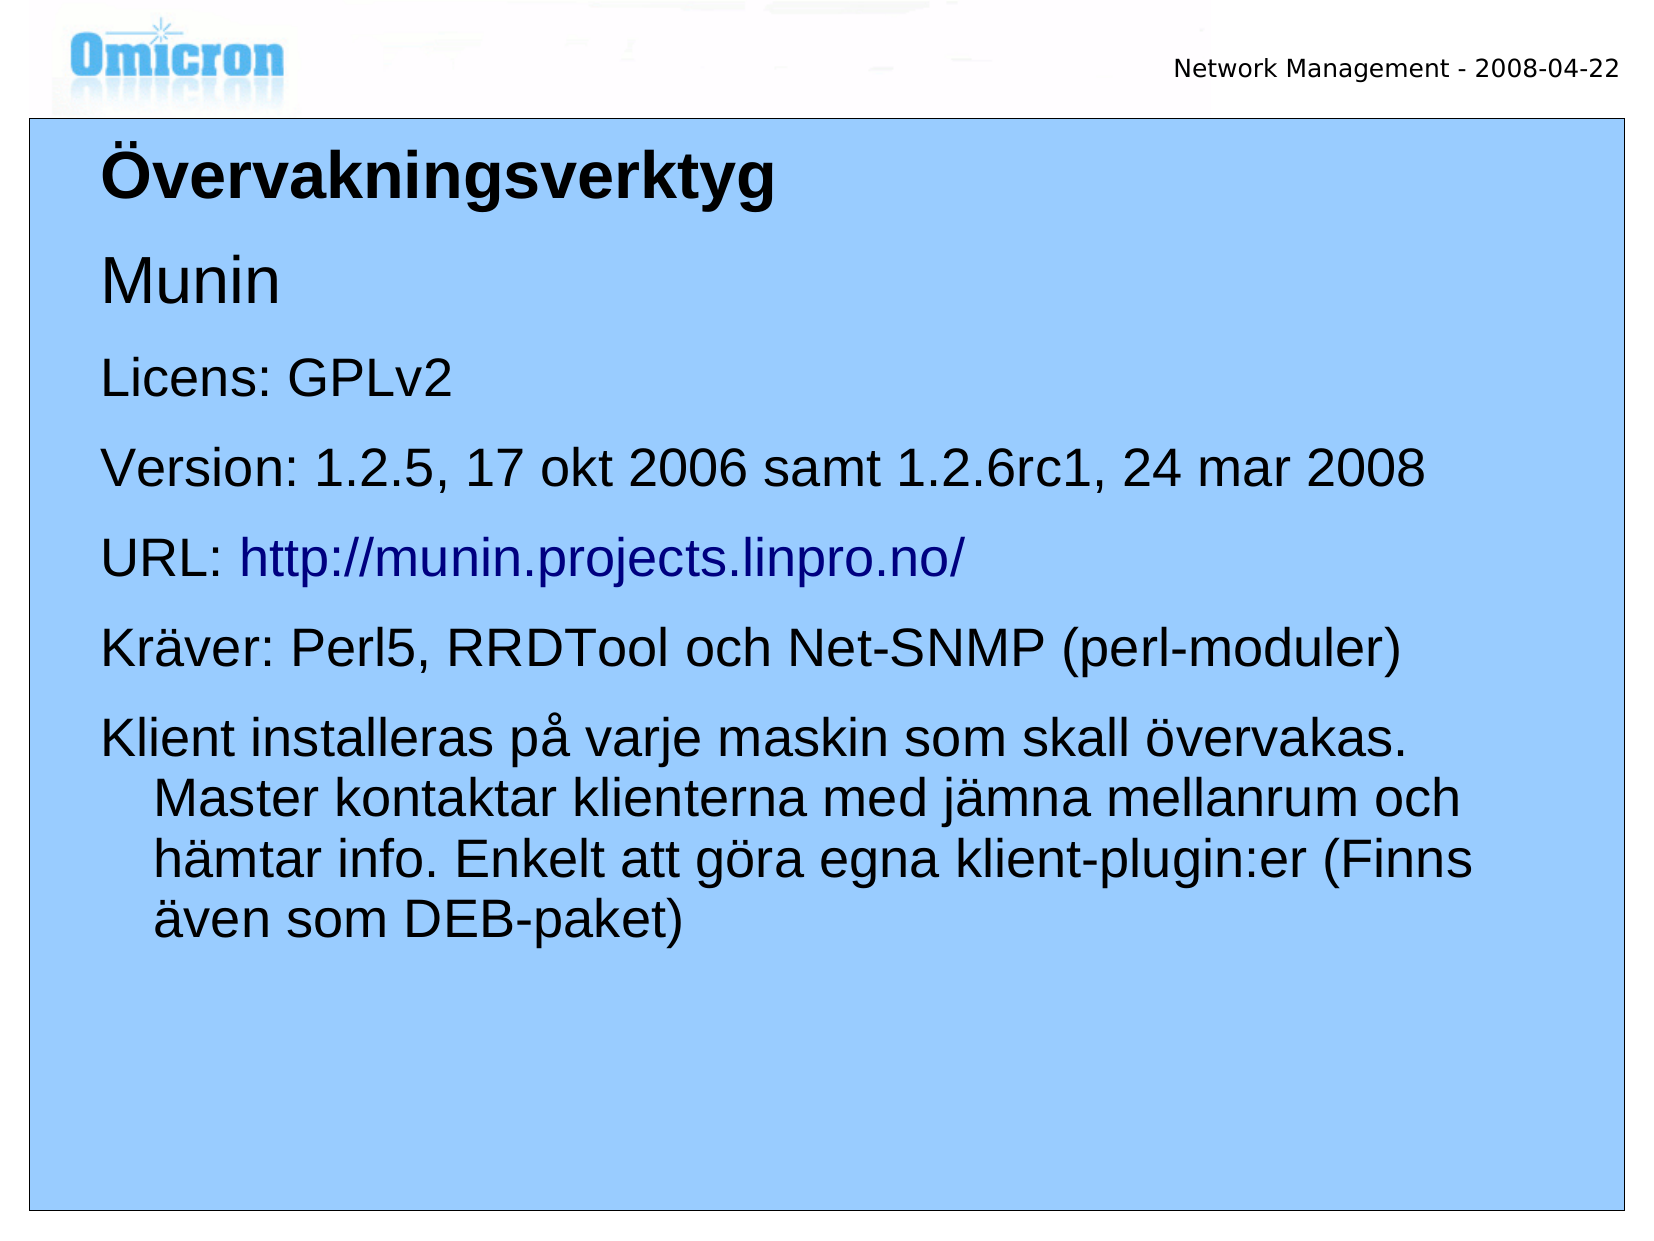

Network Management - 2008-04-22
Övervakningsverktyg
Munin
Licens: GPLv2
Version: 1.2.5, 17 okt 2006 samt 1.2.6rc1, 24 mar 2008
URL: http://munin.projects.linpro.no/
Kräver: Perl5, RRDTool och Net-SNMP (perl-moduler)
Klient installeras på varje maskin som skall övervakas. Master kontaktar klienterna med jämna mellanrum och hämtar info. Enkelt att göra egna klient-plugin:er (Finns även som DEB-paket)
#